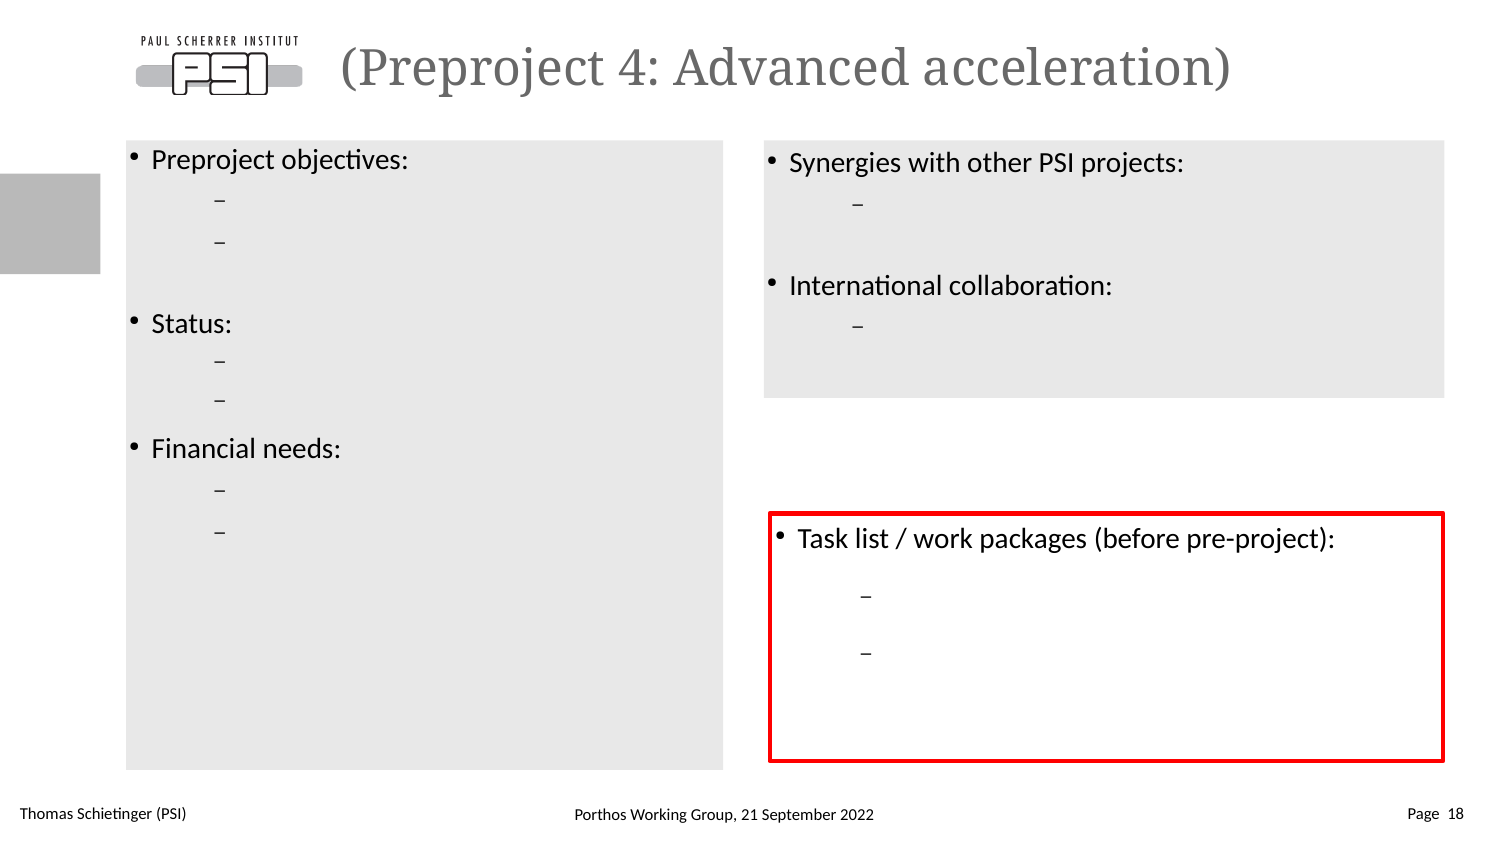

(Preproject 4: Advanced acceleration)
# Preproject objectives:
Status:
Financial needs:
Synergies with other PSI projects:
International collaboration:
Task list / work packages (before pre-project):